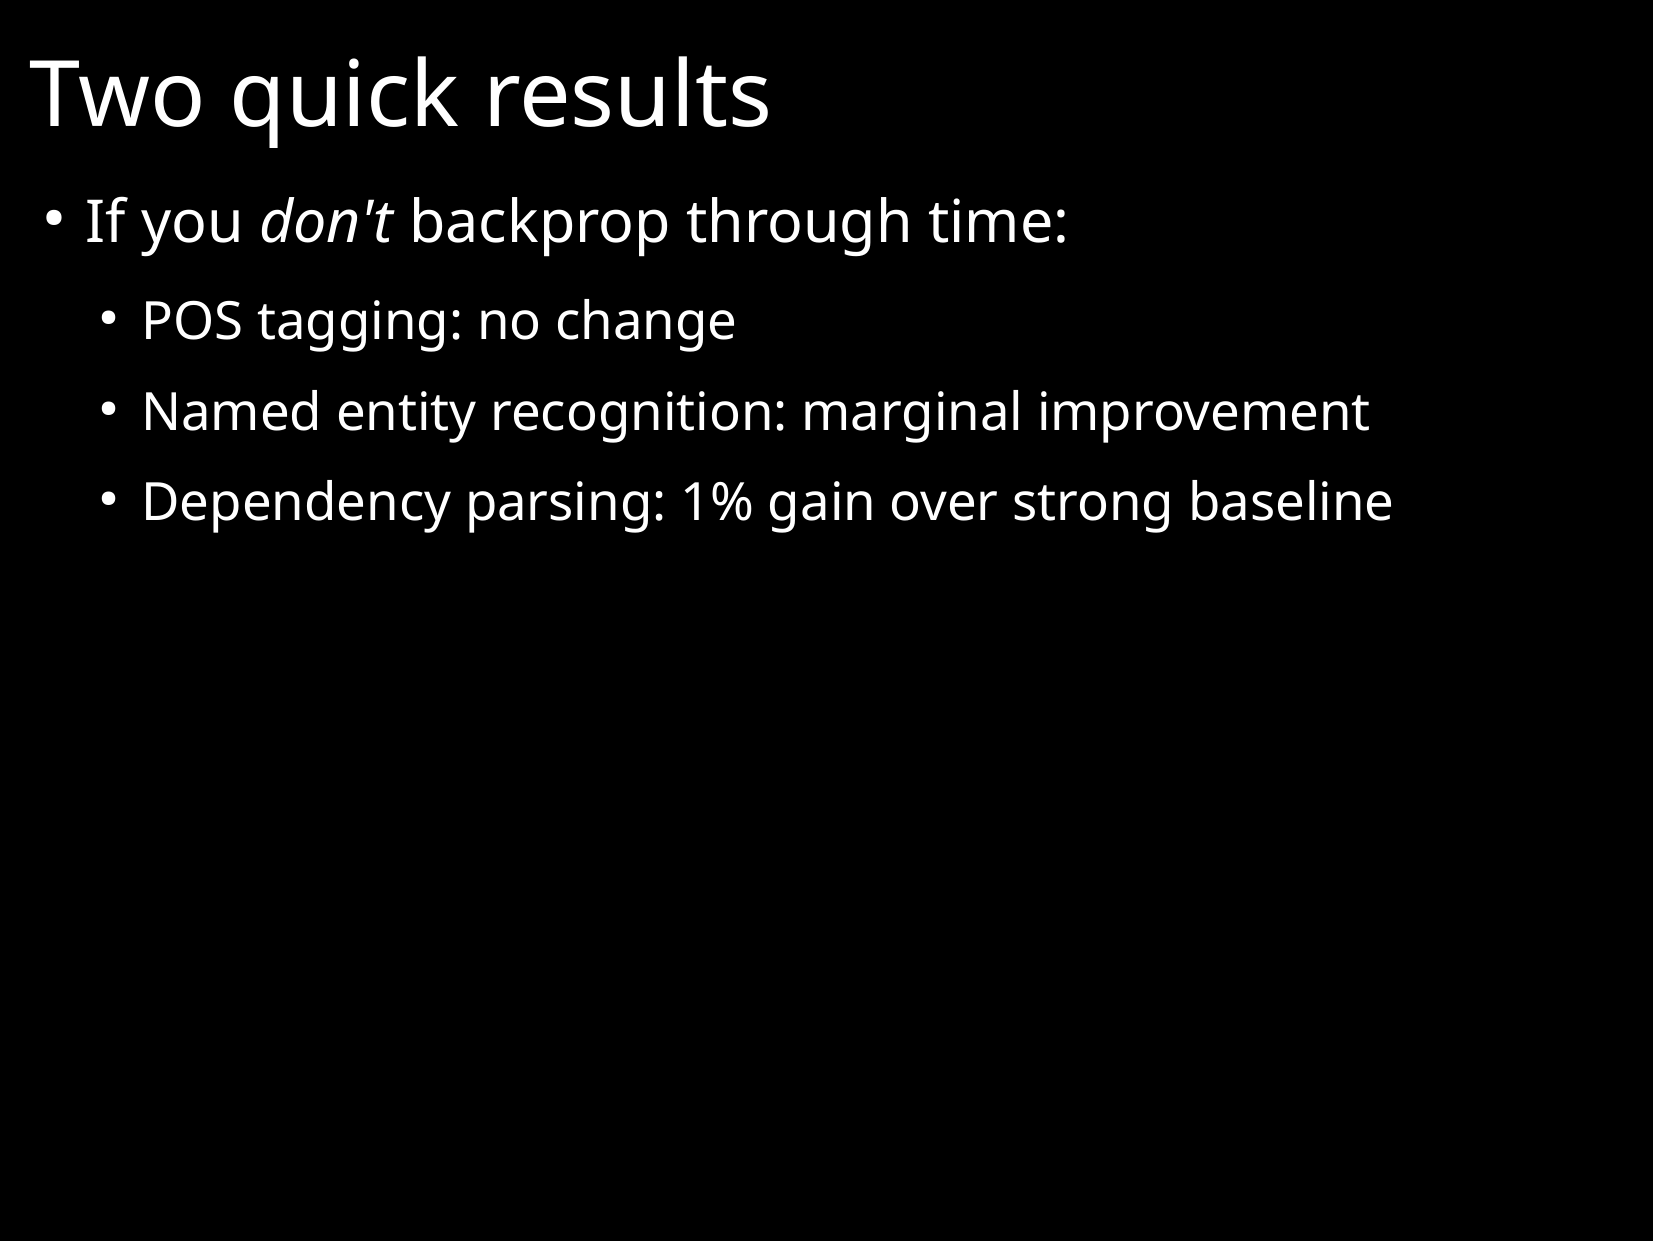

# Two quick results
If you don't backprop through time:
POS tagging: no change
Named entity recognition: marginal improvement
Dependency parsing: 1% gain over strong baseline
If you do do backprop through time:
synthetic sequence labeling data, Gaussian obs
cannot exactly fit (most) generated datasets
mashup: 10.4% error → 1.4% error on training data!
code at http://hal3.name/tmp/rnnlols.py
				(thanks to autograd folks for autograd!)